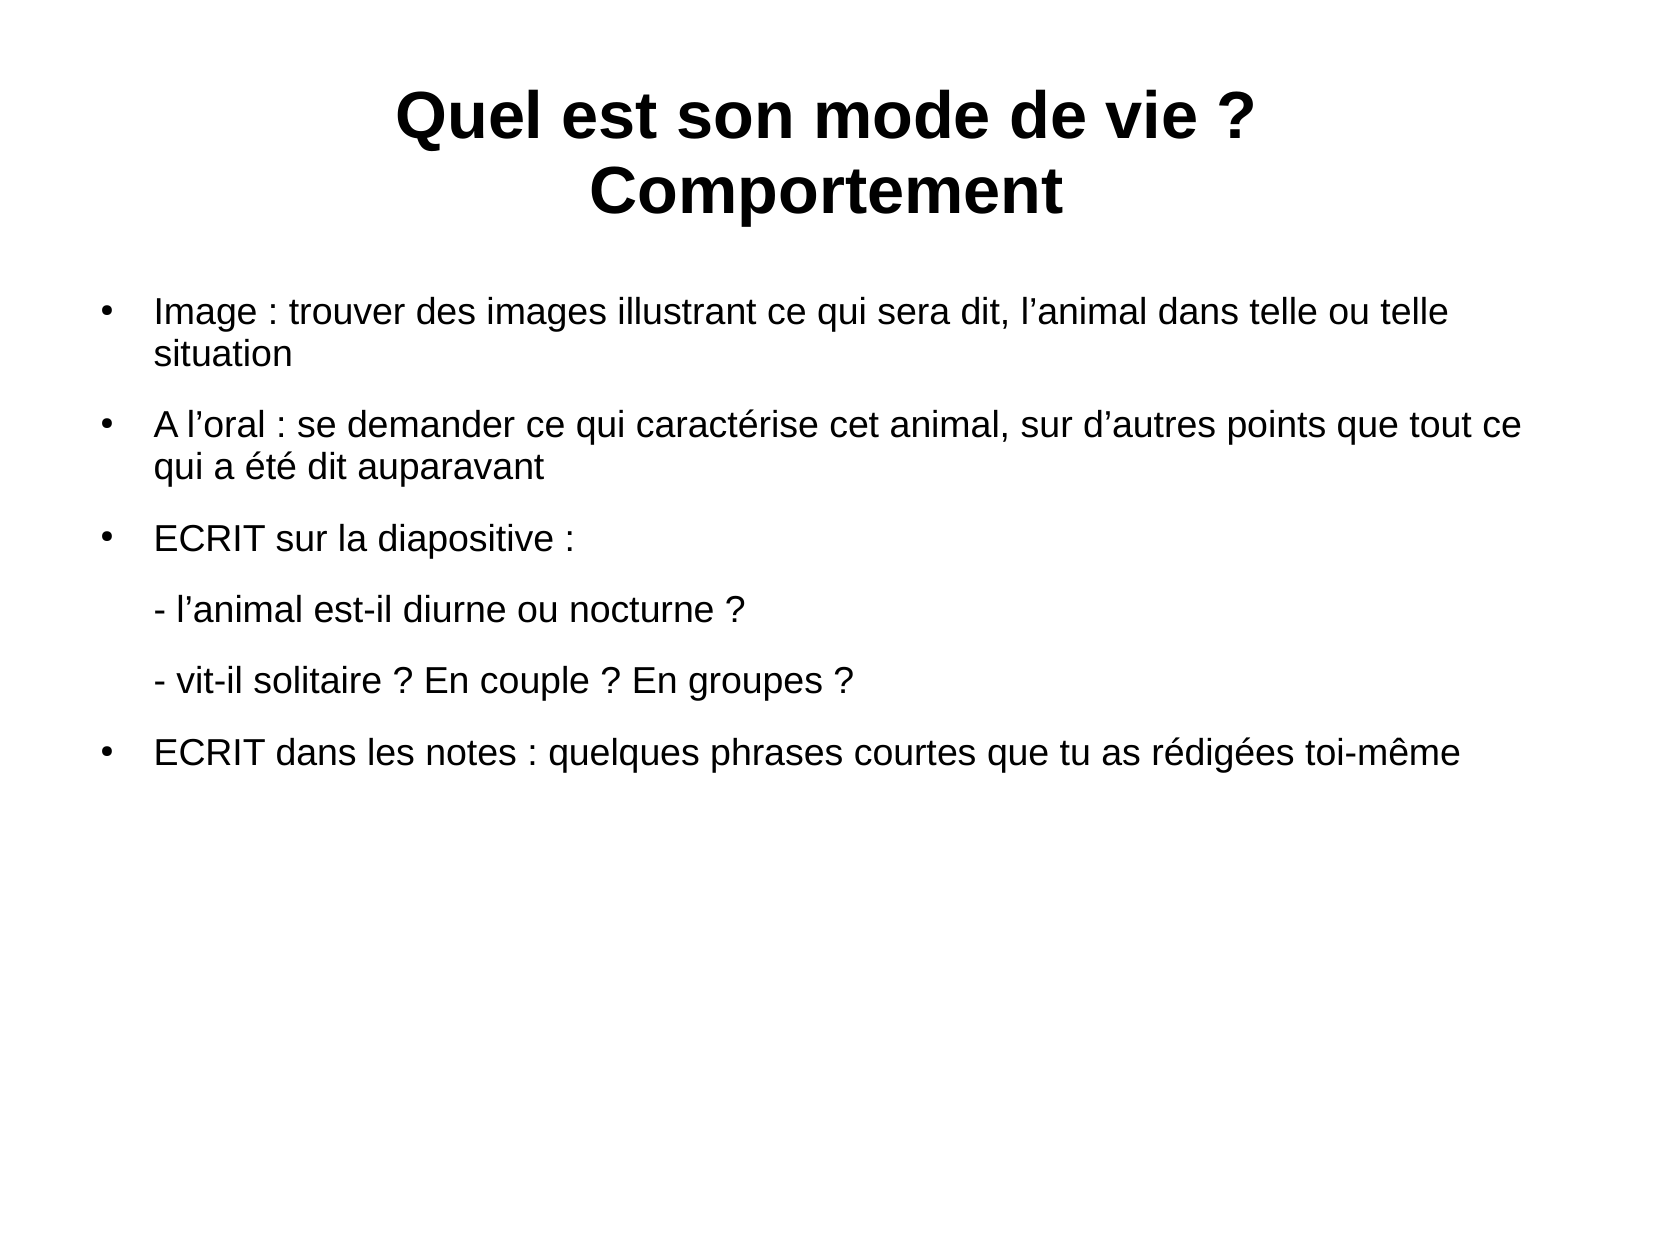

# Quel est son mode de vie ? Comportement
Image : trouver des images illustrant ce qui sera dit, l’animal dans telle ou telle situation
A l’oral : se demander ce qui caractérise cet animal, sur d’autres points que tout ce qui a été dit auparavant
ECRIT sur la diapositive :
- l’animal est-il diurne ou nocturne ?
- vit-il solitaire ? En couple ? En groupes ?
ECRIT dans les notes : quelques phrases courtes que tu as rédigées toi-même